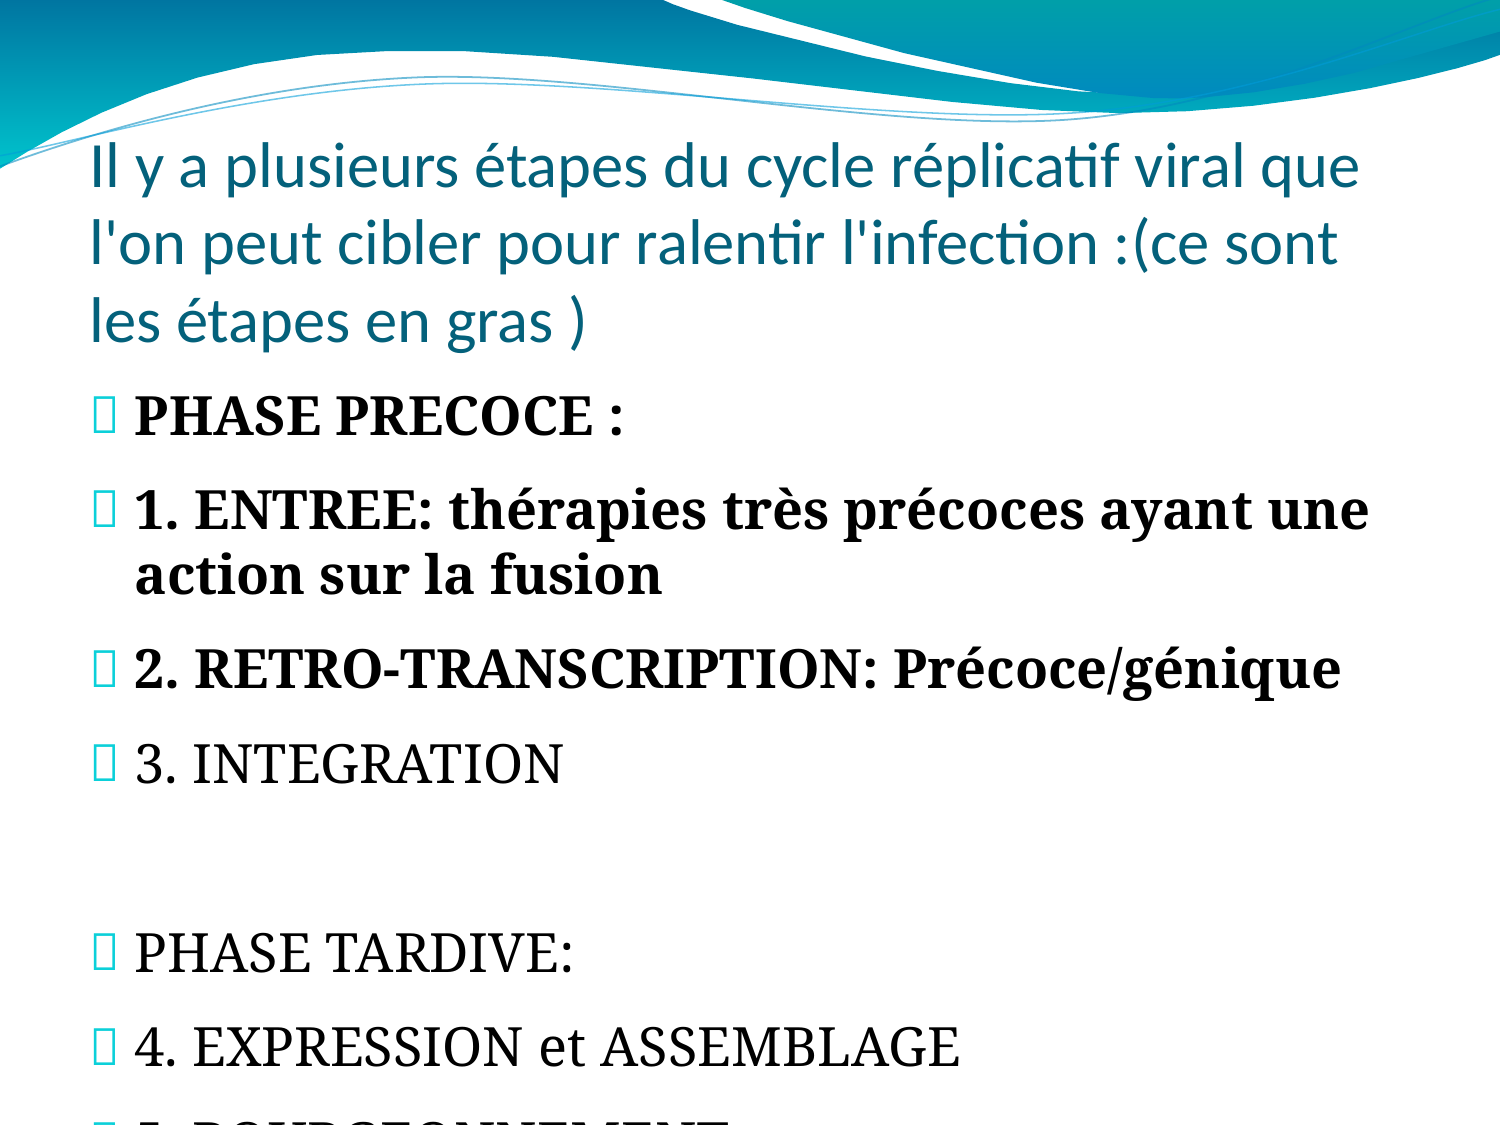

# Il y a plusieurs étapes du cycle réplicatif viral que l'on peut cibler pour ralentir l'infection :(ce sont les étapes en gras )
PHASE PRECOCE :
1. ENTREE: thérapies très précoces ayant une action sur la fusion
2. RETRO-TRANSCRIPTION: Précoce/génique
3. INTEGRATION
PHASE TARDIVE:
4. EXPRESSION et ASSEMBLAGE
5. BOURGEONNEMENT
6. MATURATION: Tardif/protéique